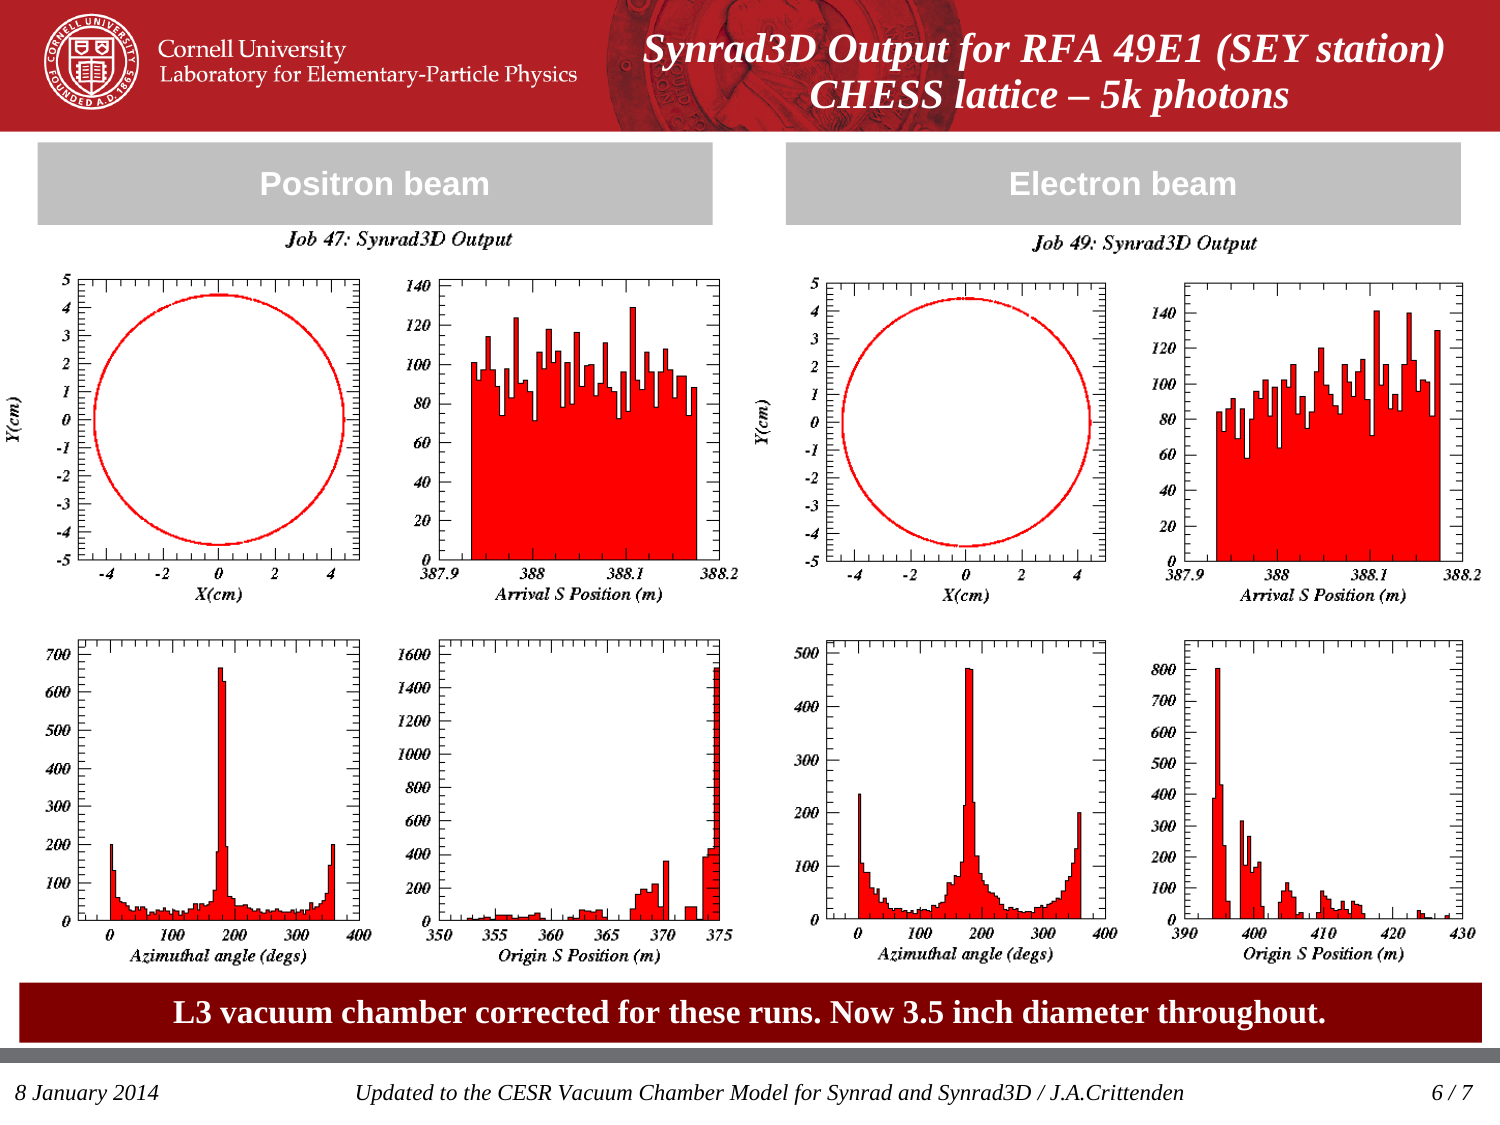

# Synrad3D Output for RFA 49E1 (SEY station) CHESS lattice – 5k photons
Positron beam
Electron beam
L3 vacuum chamber corrected for these runs. Now 3.5 inch diameter throughout.